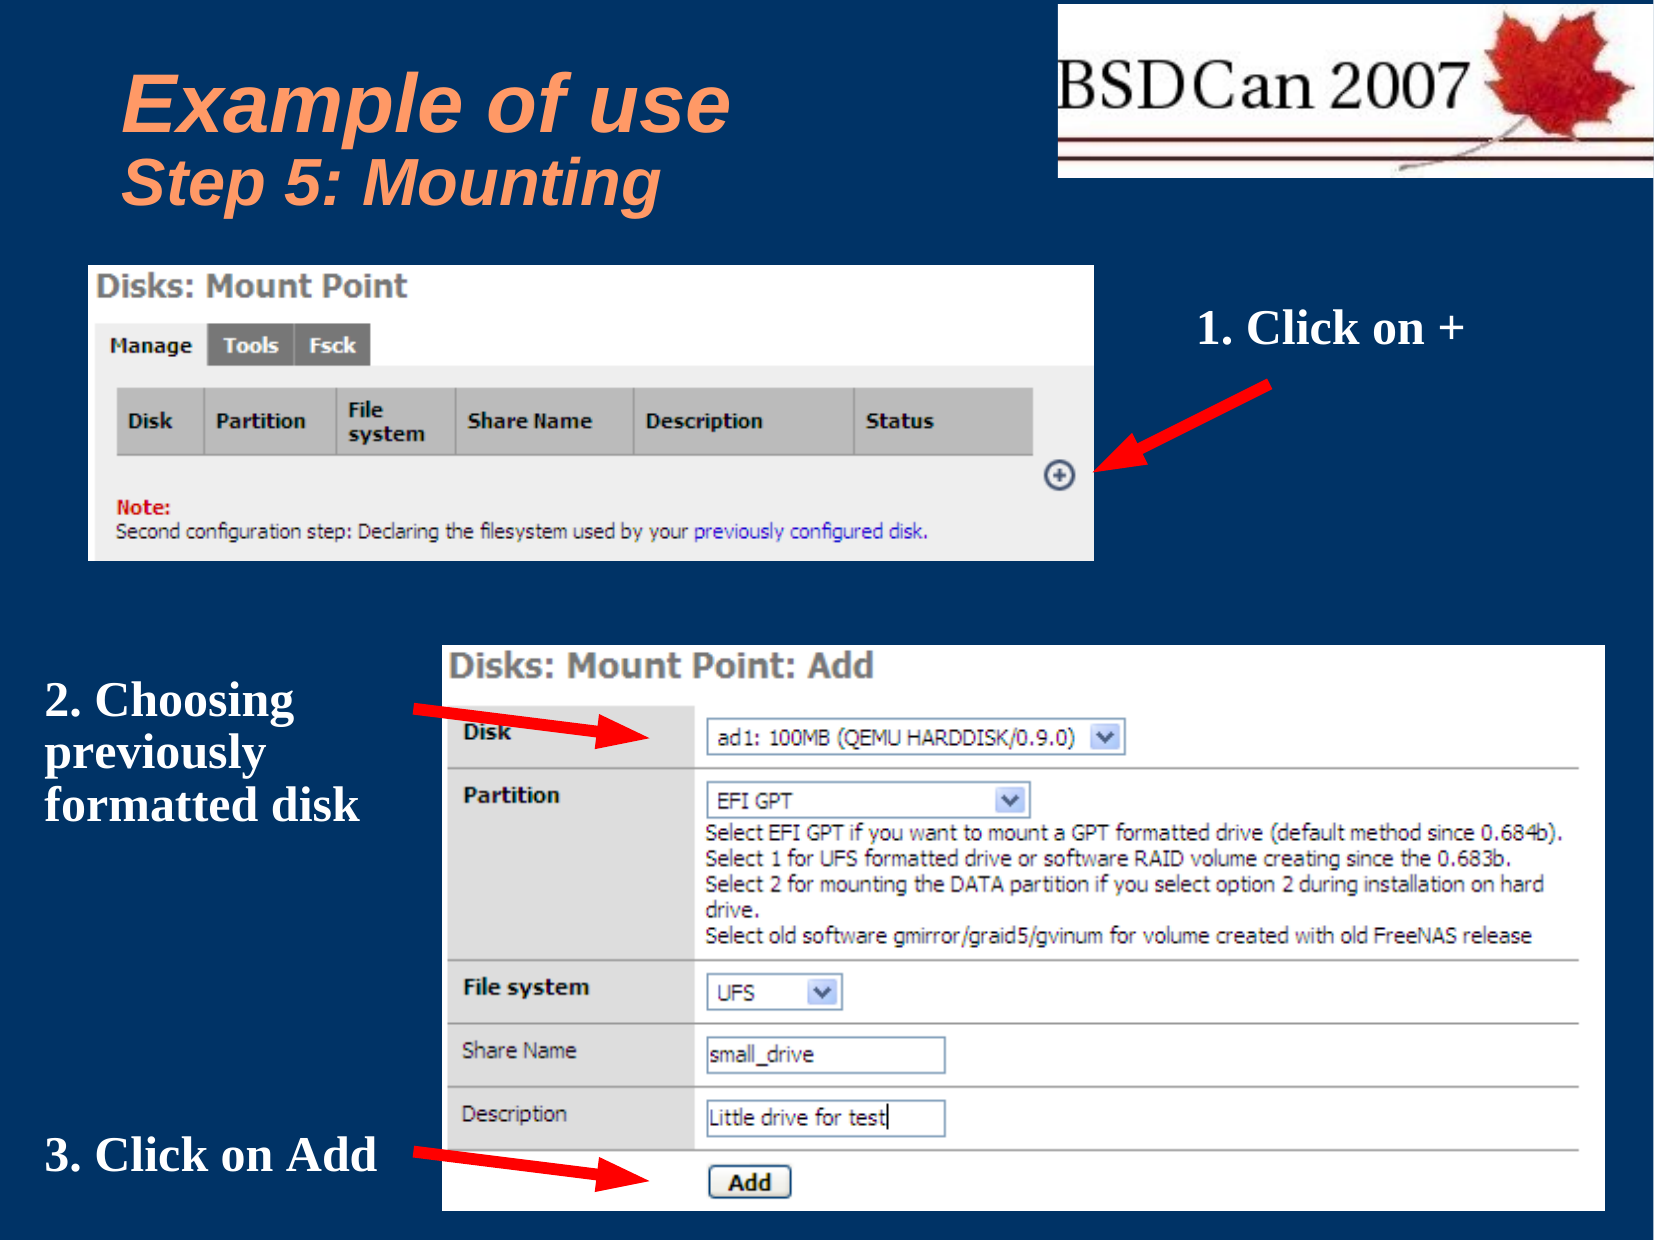

# Example of use Step 5: Mounting
1. Click on +
2. Choosing previously formatted disk
3. Click on Add